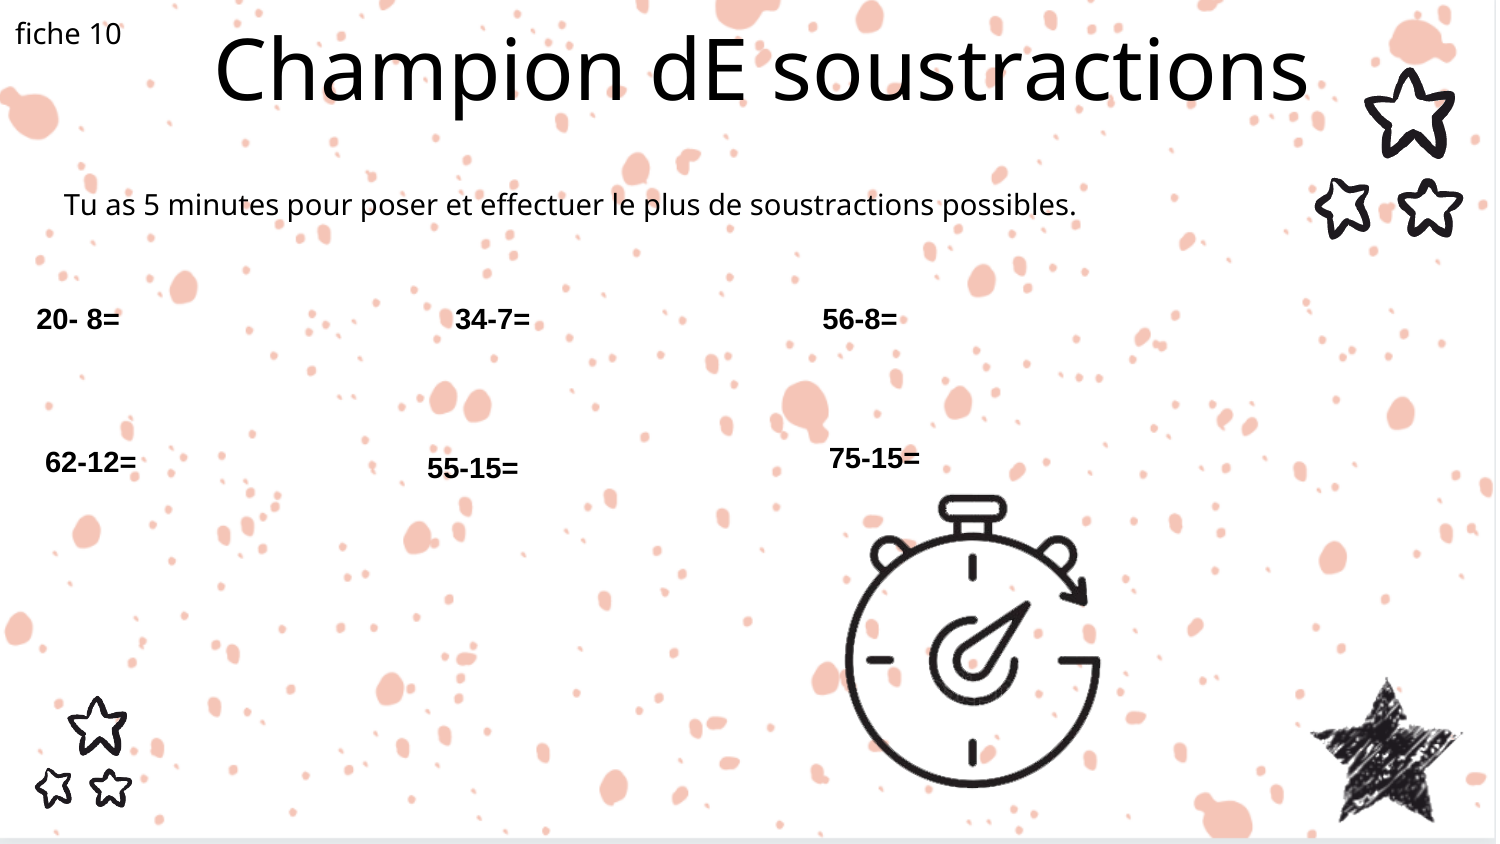

fiche 10
Champion dE soustractions
Tu as 5 minutes pour poser et effectuer le plus de soustractions possibles.
20- 8=
34-7=
56-8=
75-15=
62-12=
55-15=